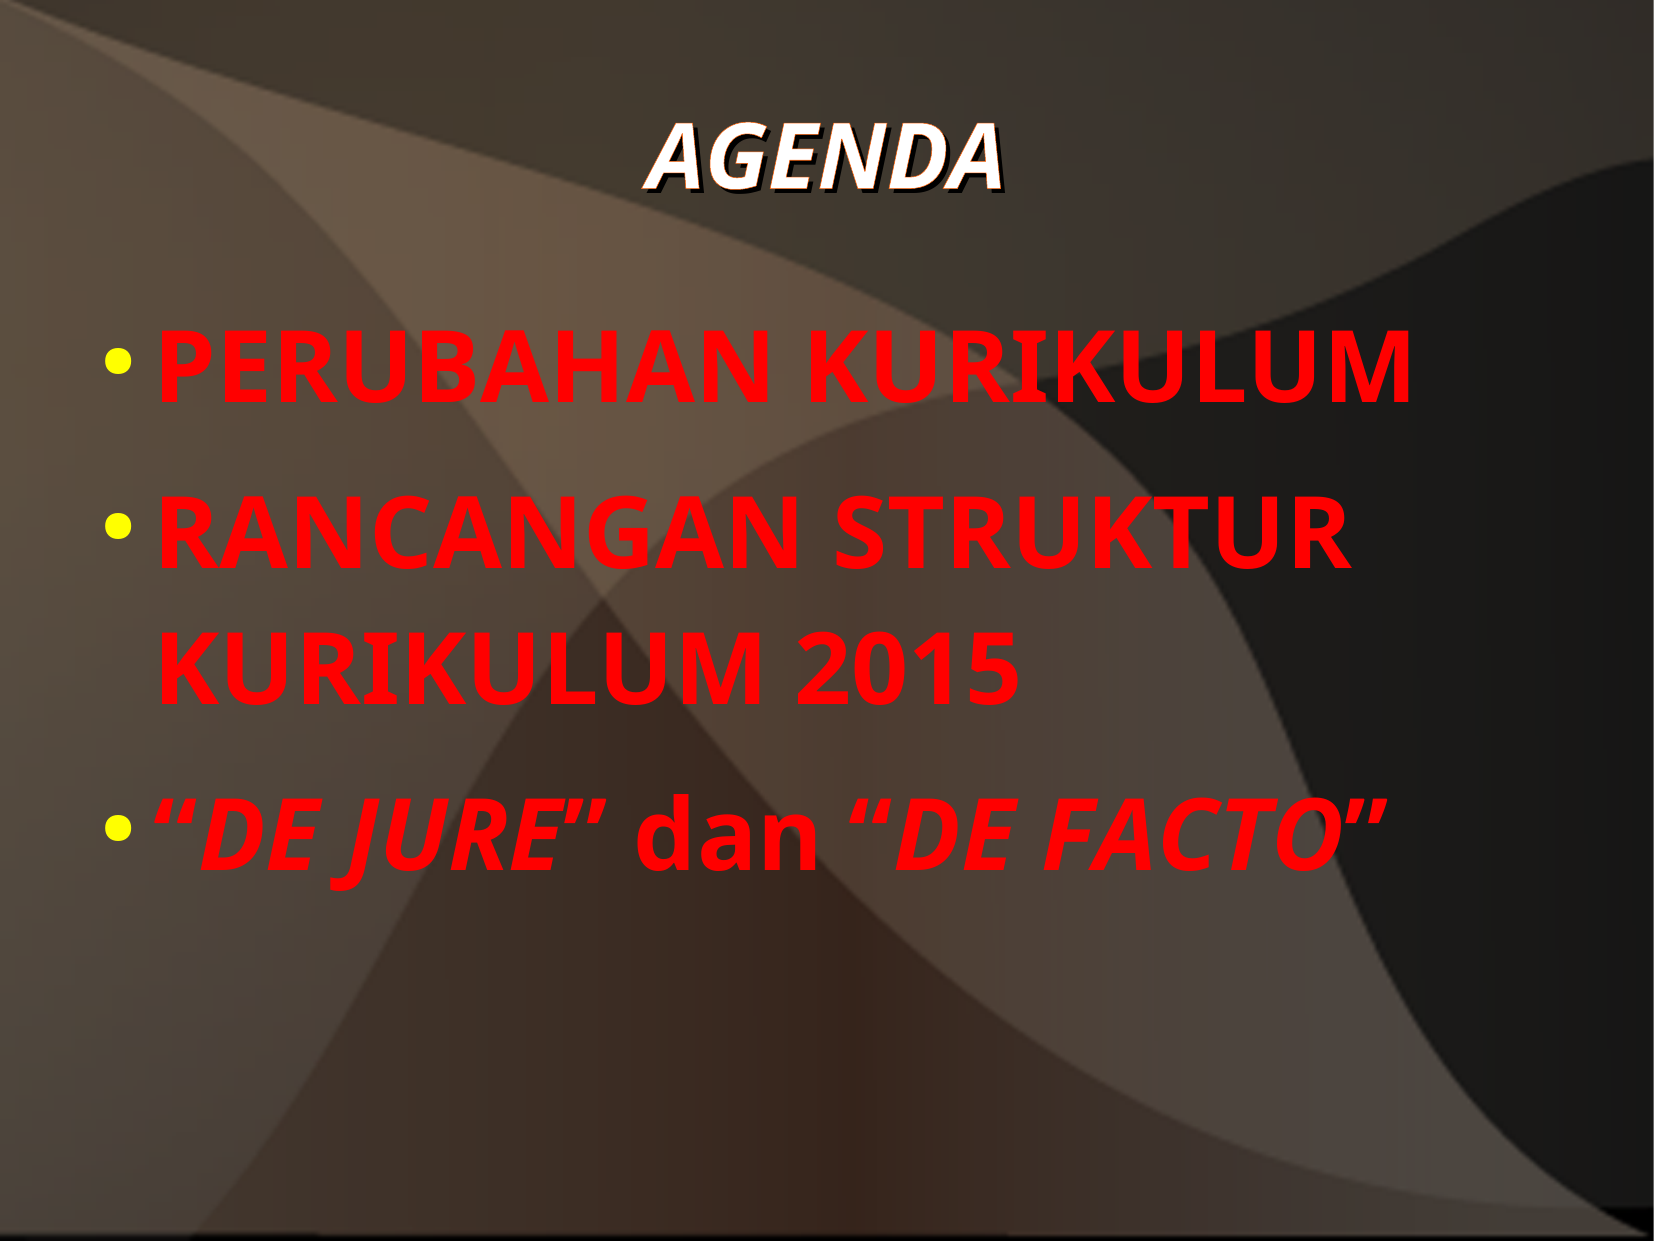

# AGENDA
PERUBAHAN KURIKULUM
RANCANGAN STRUKTUR KURIKULUM 2015
“DE JURE” dan “DE FACTO”